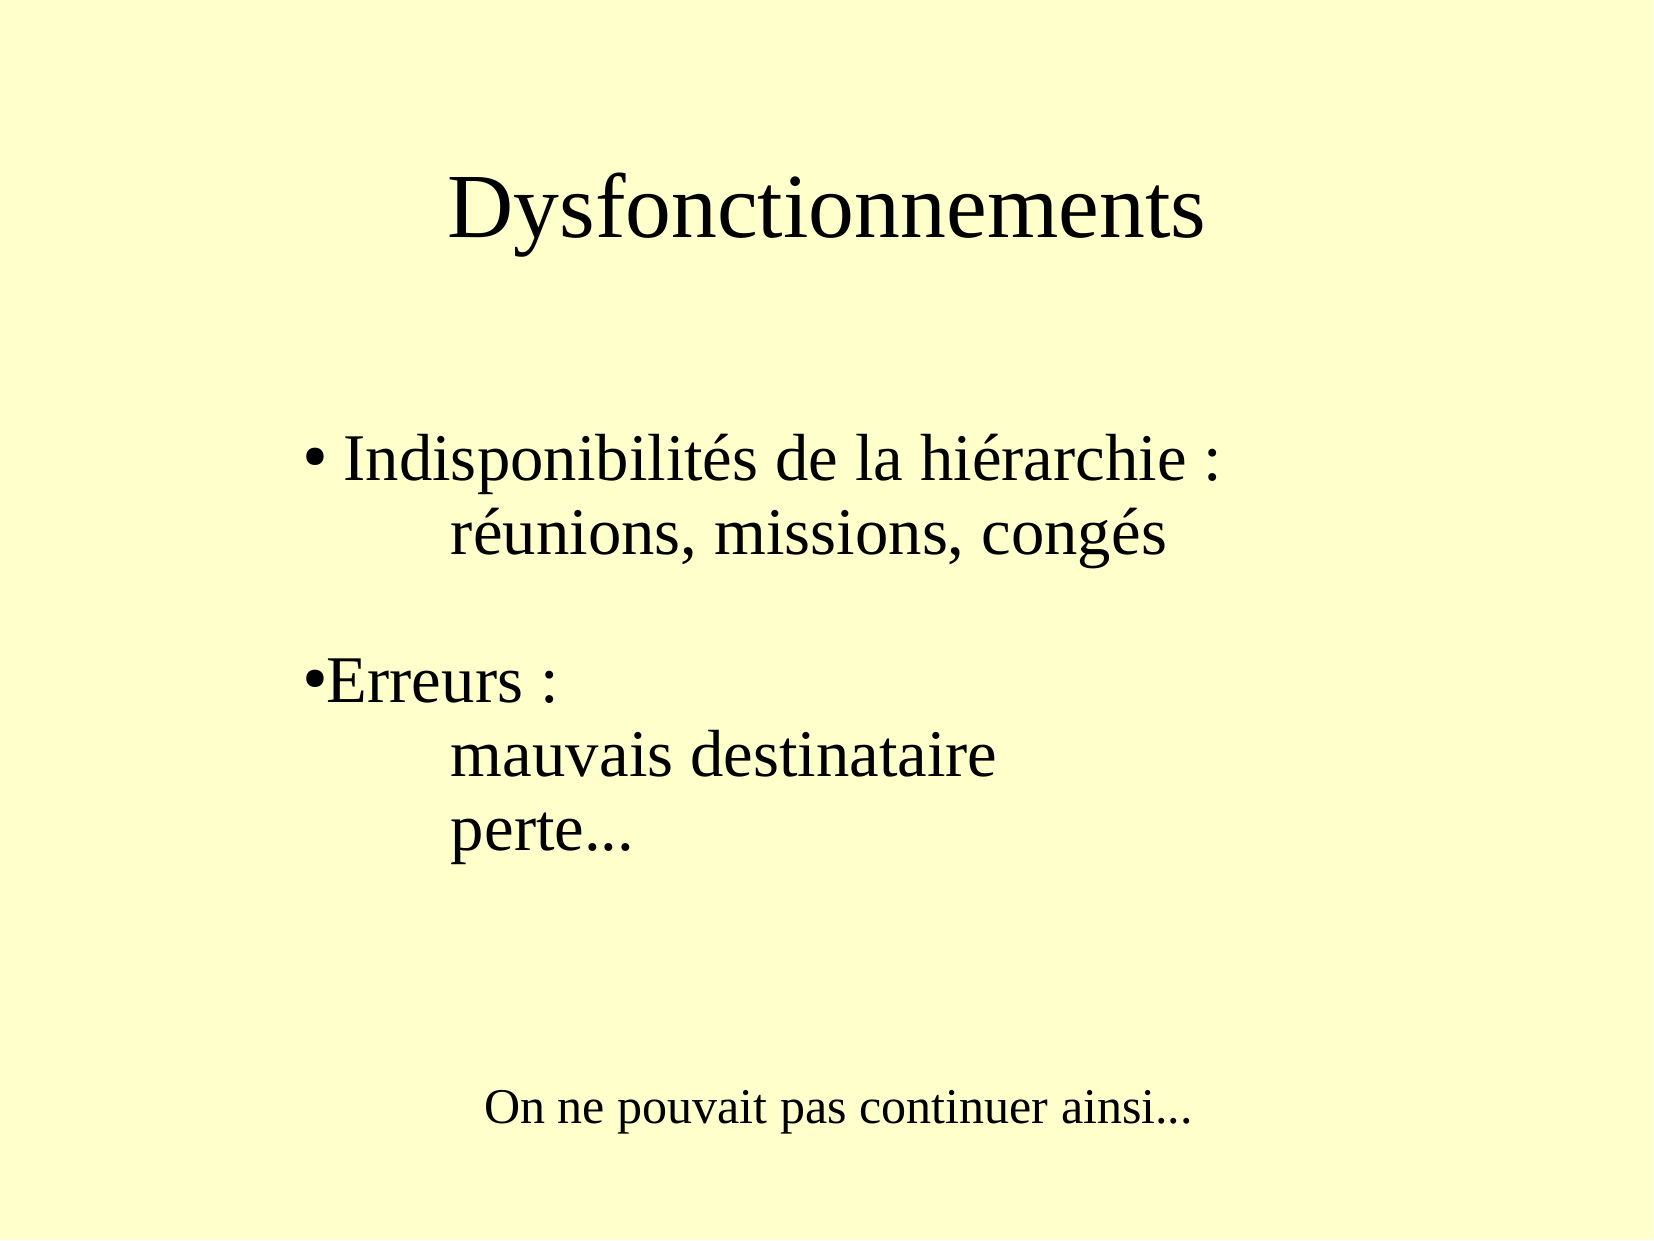

# Dysfonctionnements
 Indisponibilités de la hiérarchie :
		réunions, missions, congés
Erreurs :
		mauvais destinataire
		perte...
On ne pouvait pas continuer ainsi...